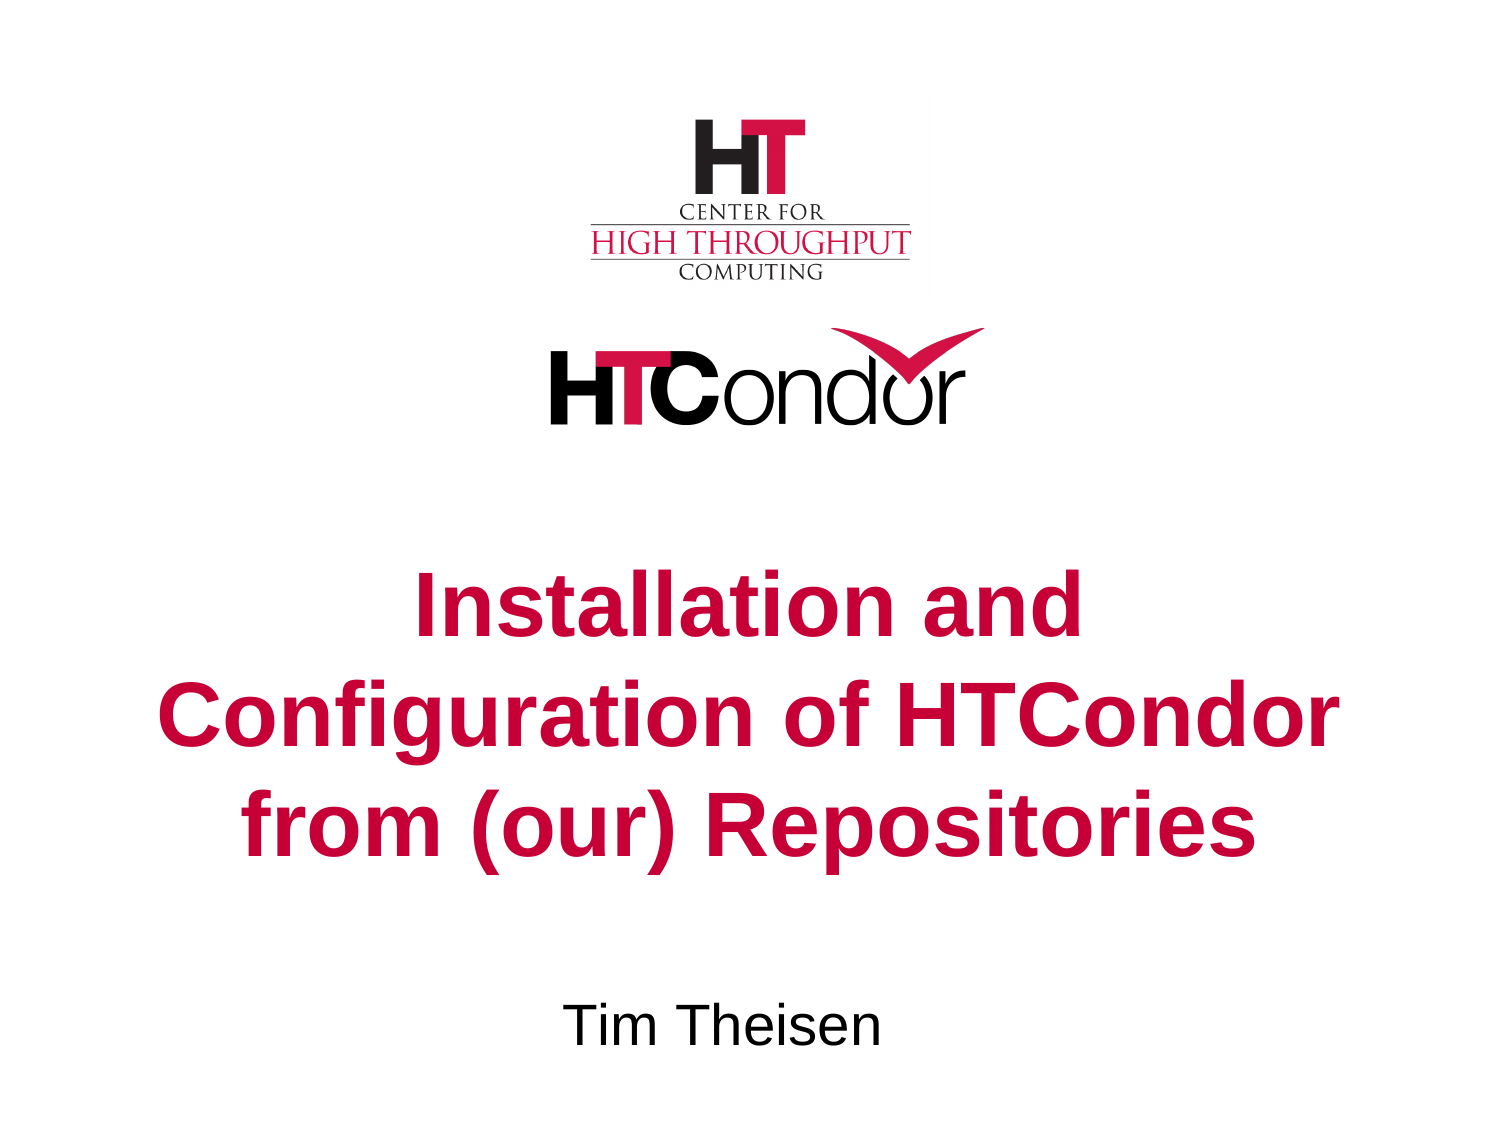

# Installation and Configuration of HTCondor from (our) Repositories
Tim Theisen